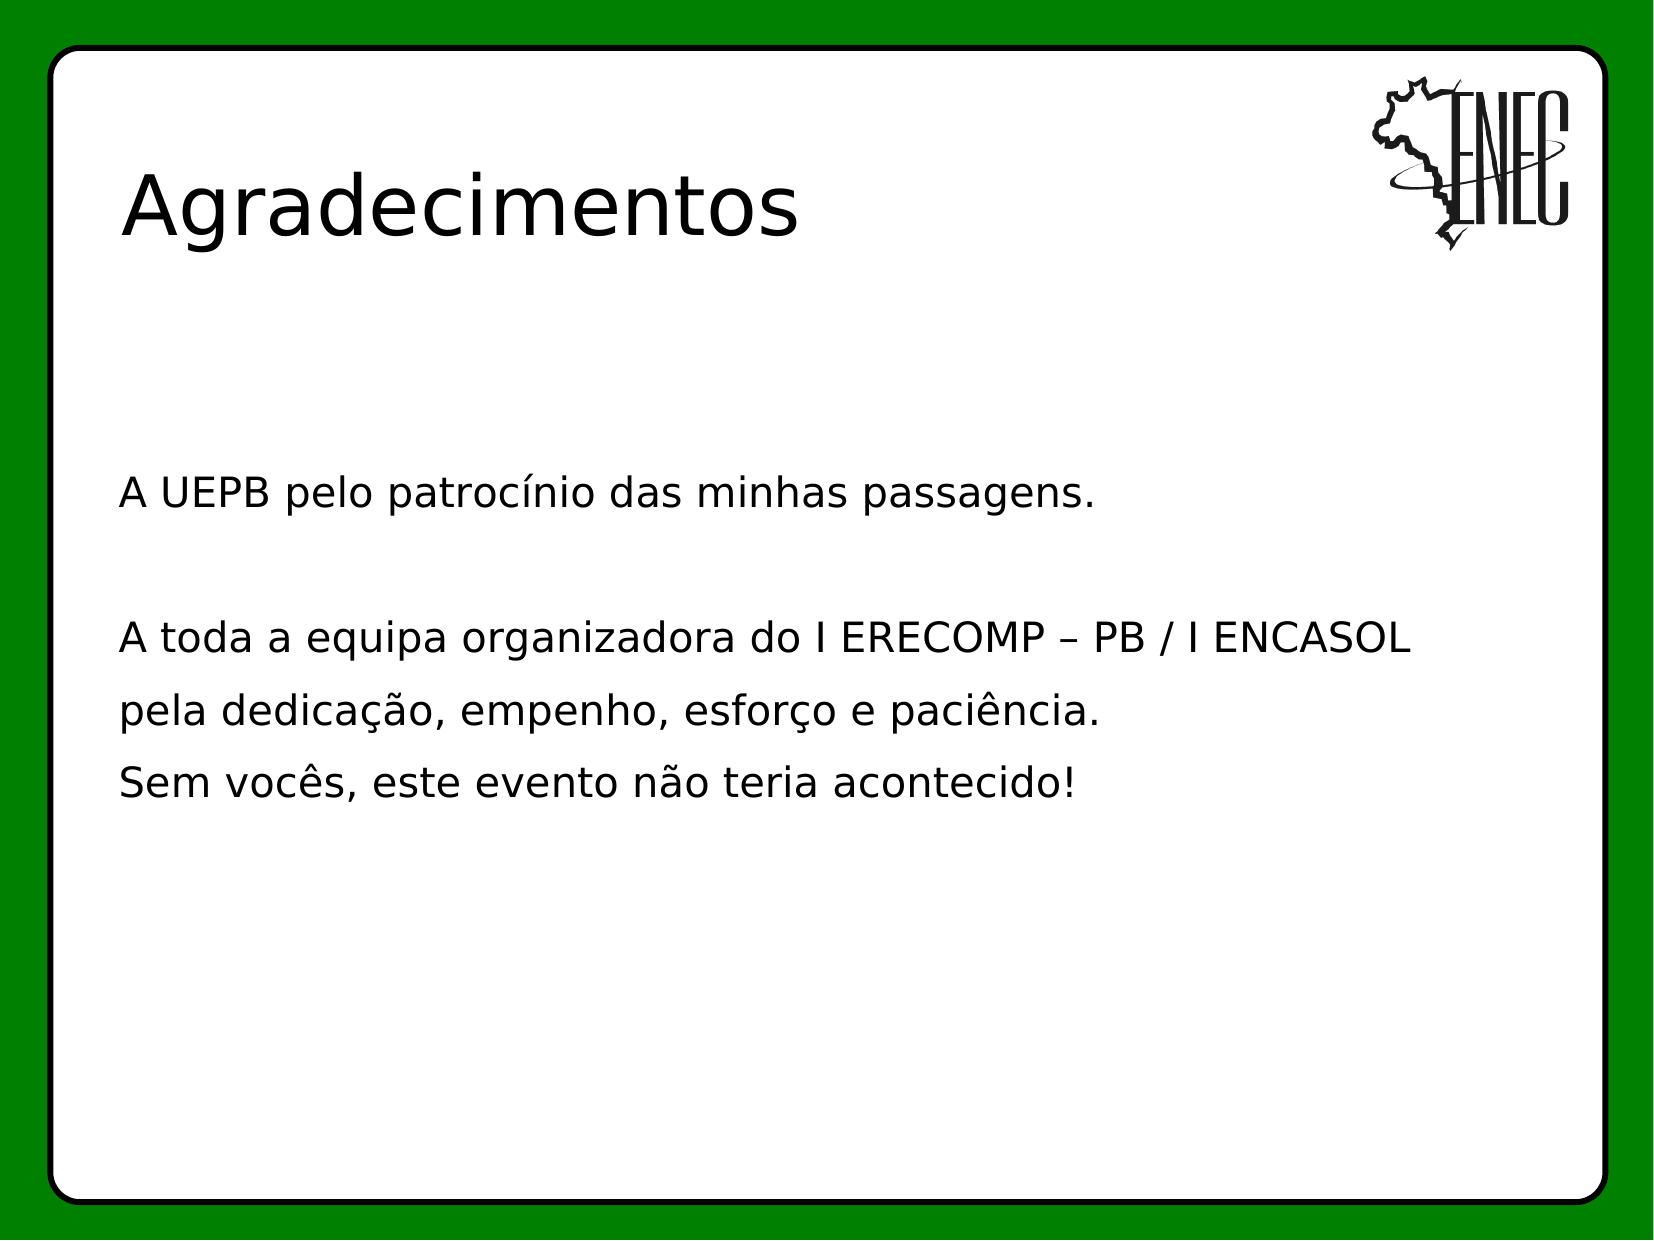

# Agradecimentos
A UEPB pelo patrocínio das minhas passagens.
A toda a equipa organizadora do I ERECOMP – PB / I ENCASOL
pela dedicação, empenho, esforço e paciência.
Sem vocês, este evento não teria acontecido!